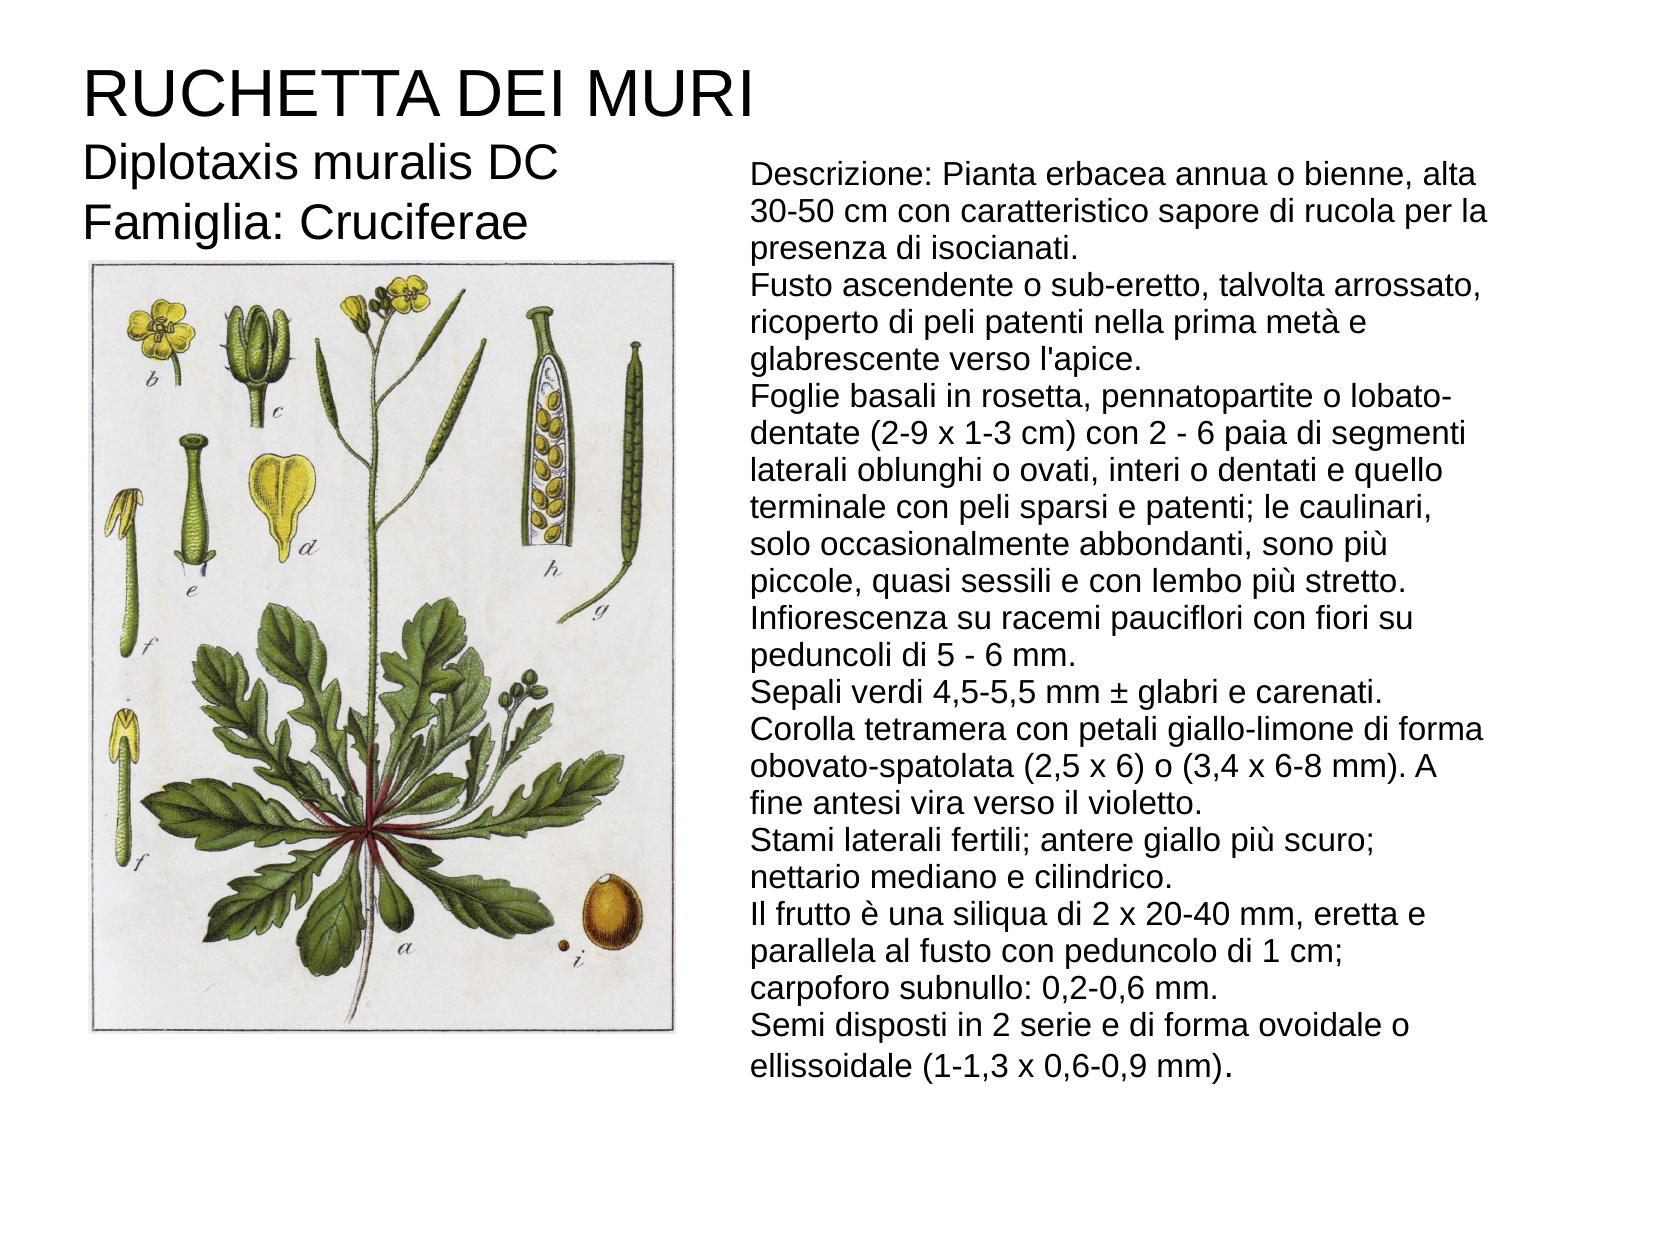

# RUCHETTA DEI MURI Diplotaxis muralis DC Famiglia: Cruciferae
Descrizione: Pianta erbacea annua o bienne, alta 30-50 cm con caratteristico sapore di rucola per la presenza di isocianati.
Fusto ascendente o sub-eretto, talvolta arrossato, ricoperto di peli patenti nella prima metà e glabrescente verso l'apice.
Foglie basali in rosetta, pennatopartite o lobato-dentate (2-9 x 1-3 cm) con 2 - 6 paia di segmenti laterali oblunghi o ovati, interi o dentati e quello terminale con peli sparsi e patenti; le caulinari, solo occasionalmente abbondanti, sono più piccole, quasi sessili e con lembo più stretto.
Infiorescenza su racemi pauciflori con fiori su peduncoli di 5 - 6 mm.
Sepali verdi 4,5-5,5 mm ± glabri e carenati.
Corolla tetramera con petali giallo-limone di forma obovato-spatolata (2,5 x 6) o (3,4 x 6-8 mm). A fine antesi vira verso il violetto.
Stami laterali fertili; antere giallo più scuro; nettario mediano e cilindrico.
Il frutto è una siliqua di 2 x 20-40 mm, eretta e parallela al fusto con peduncolo di 1 cm; carpoforo subnullo: 0,2-0,6 mm.
Semi disposti in 2 serie e di forma ovoidale o ellissoidale (1-1,3 x 0,6-0,9 mm).